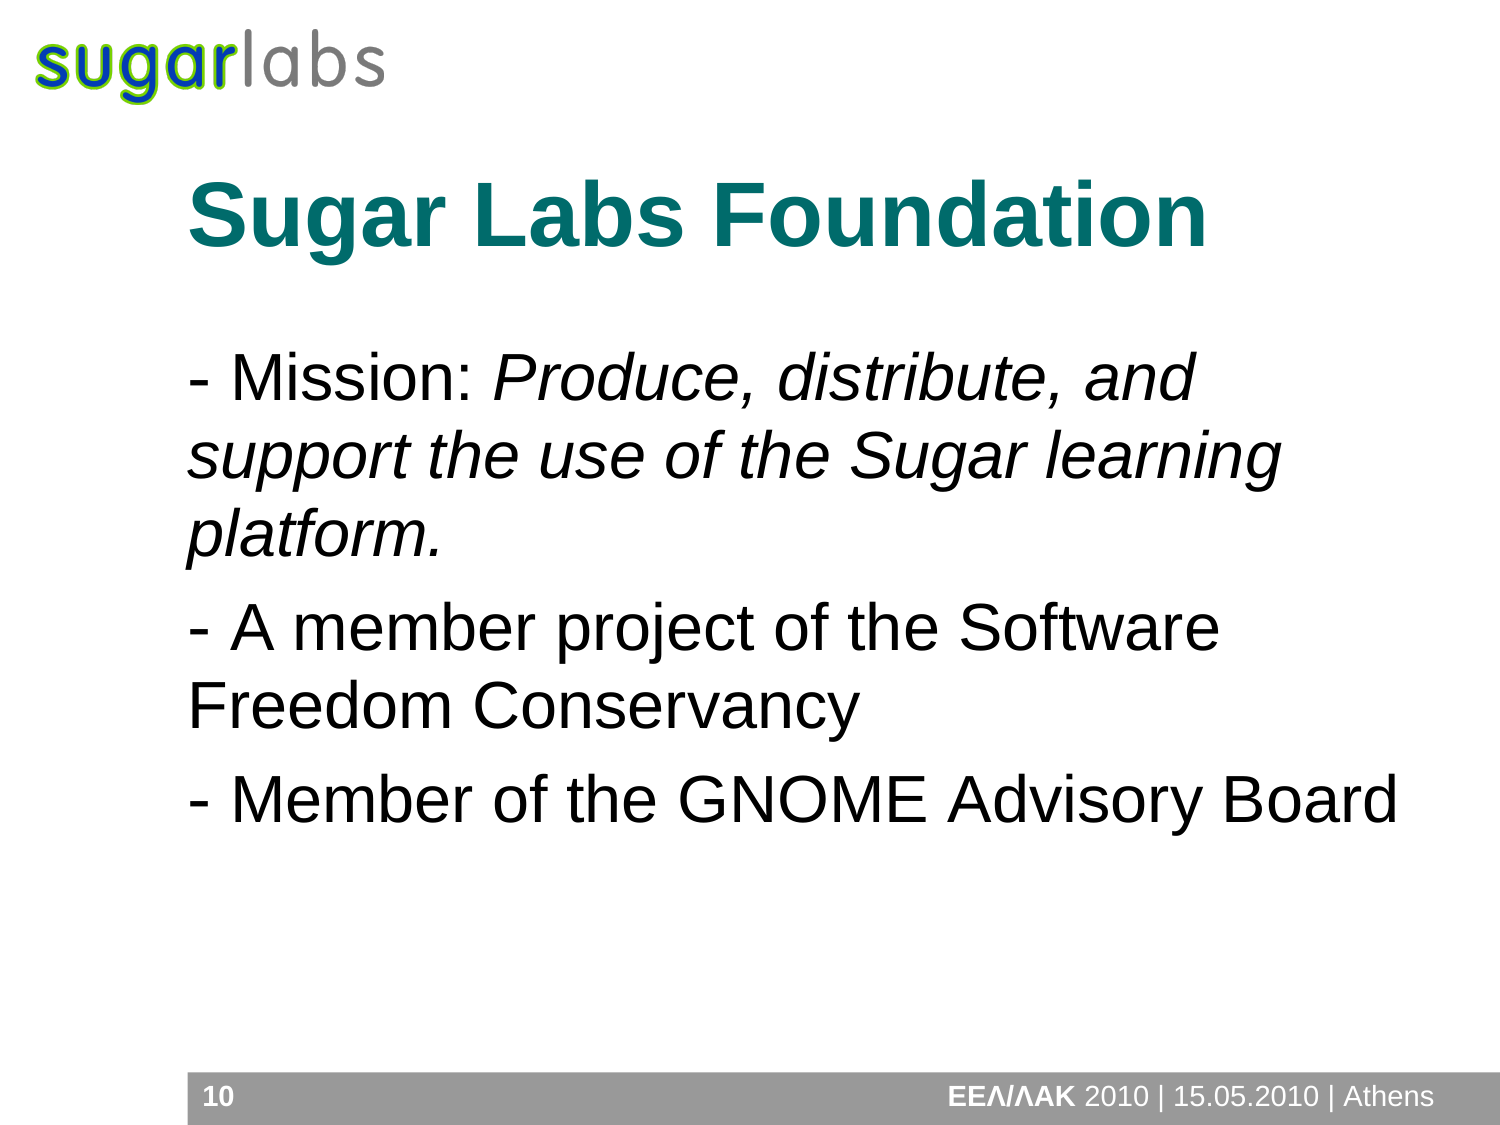

# Sugar Labs Foundation
 Mission: Produce, distribute, and support the use of the Sugar learning platform.
 A member project of the Software Freedom Conservancy
 Member of the GNOME Advisory Board